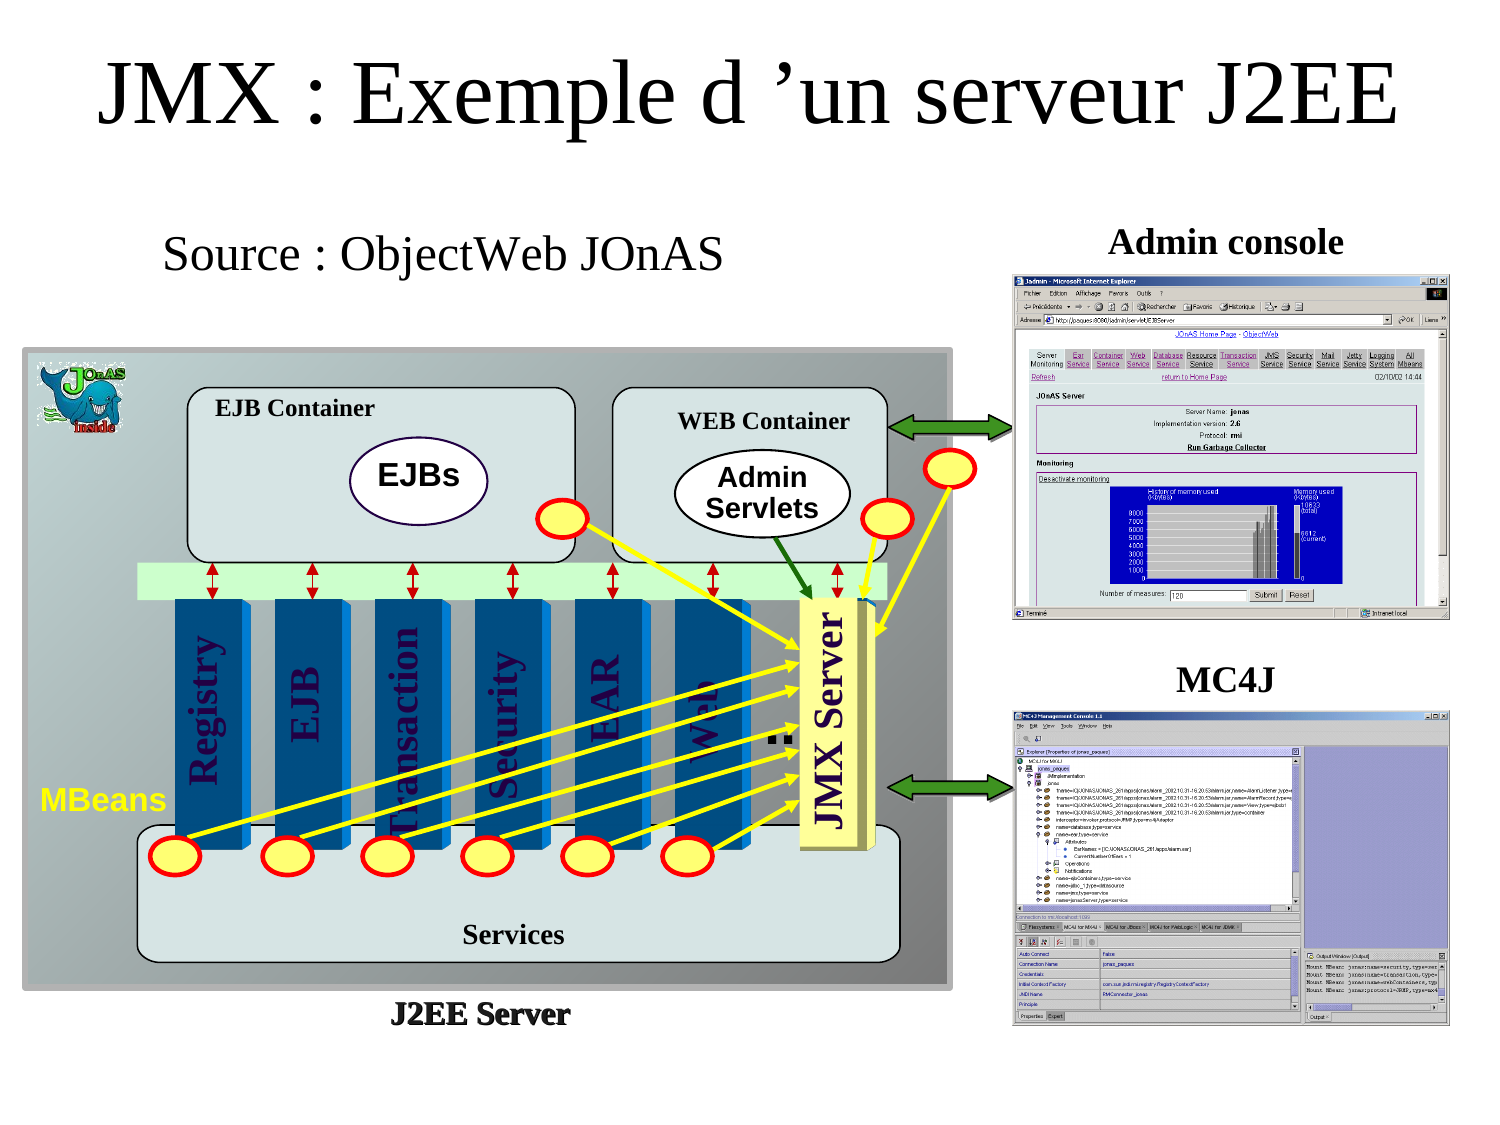

# JMX : Exemple d ’un serveur J2EE
Admin console
Source : ObjectWeb JOnAS
EJB Container
WEB Container
EJBs
Admin
Servlets
Management
JMX Server
 Registry
 EJB
Transaction
Security
 EAR
Web
MC4J
..
MBeans
Services
J2EE Server